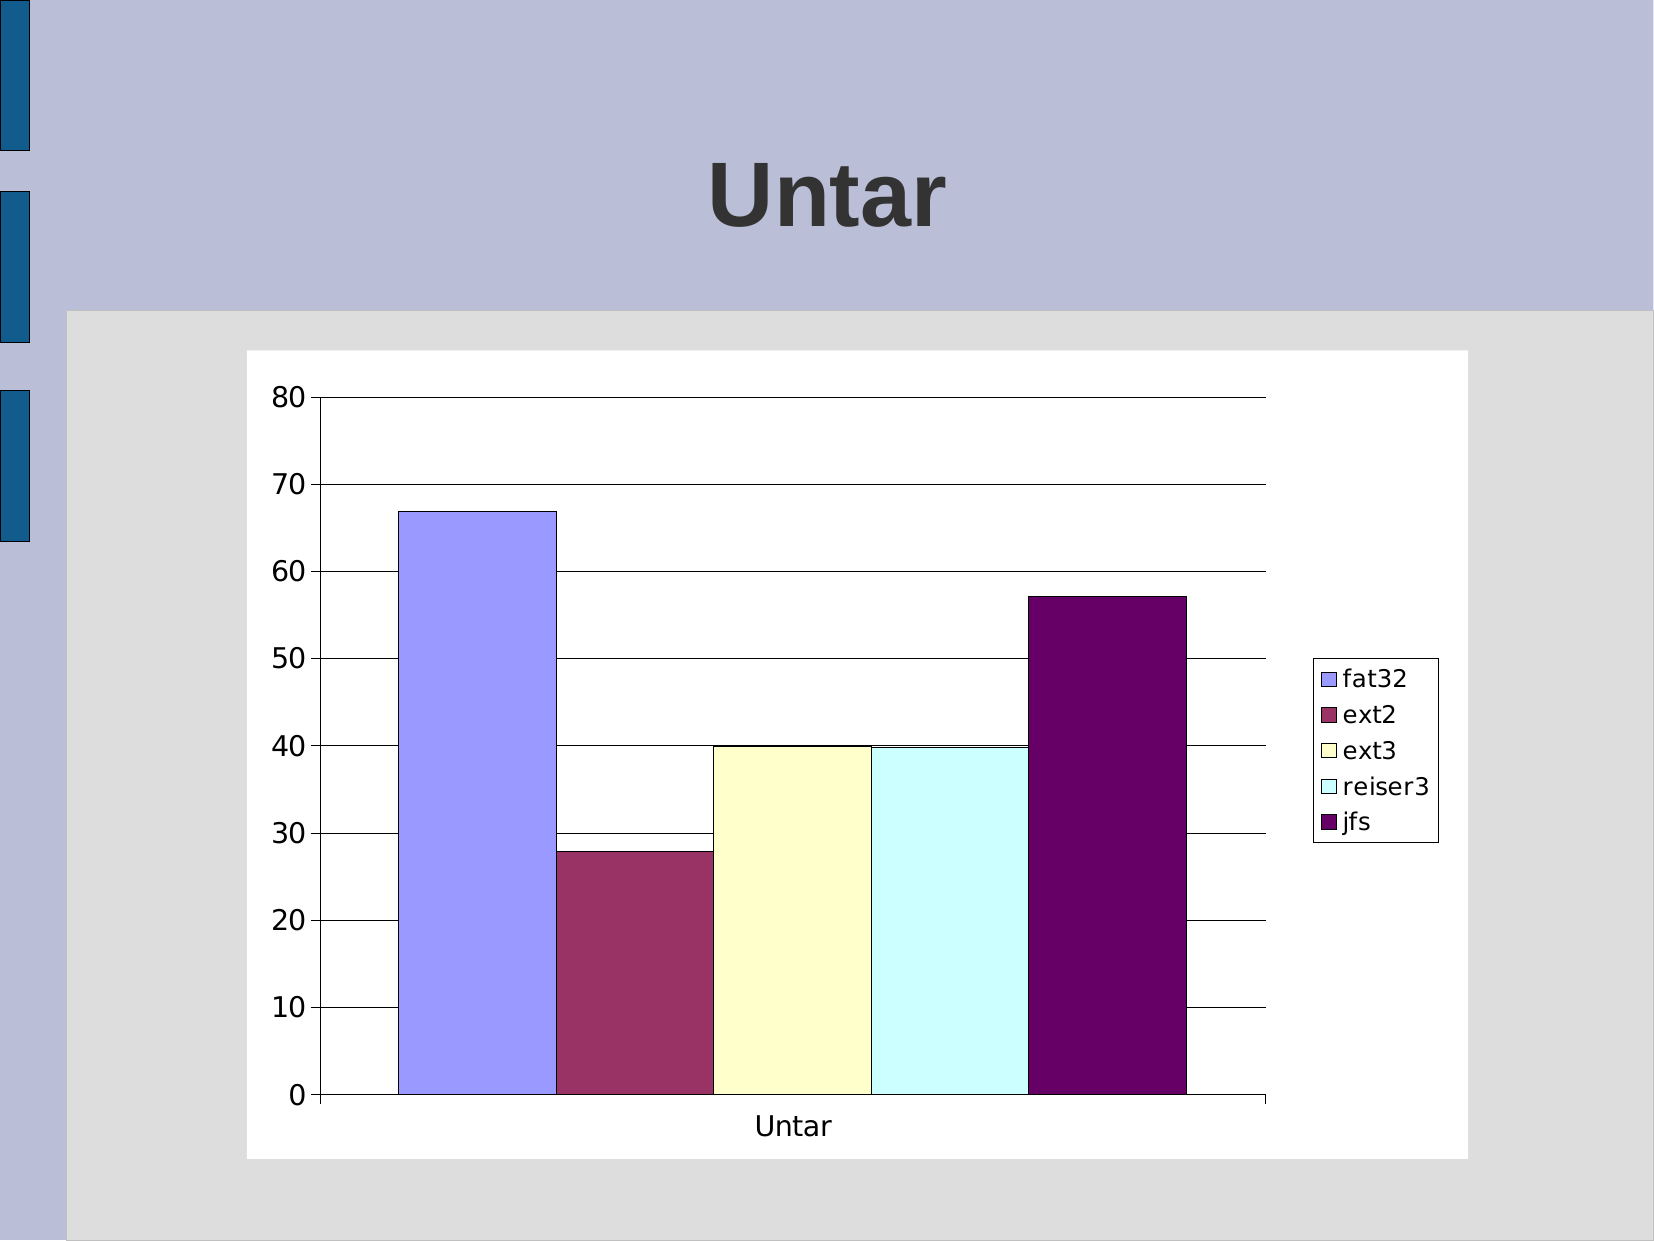

# Untar
### Chart
| Category | fat32 | ext2 | ext3 | reiser3 | jfs |
|---|---|---|---|---|---|
| Untar | 66.9295 | 27.928 | 39.8885 | 39.8275 | 57.164 |